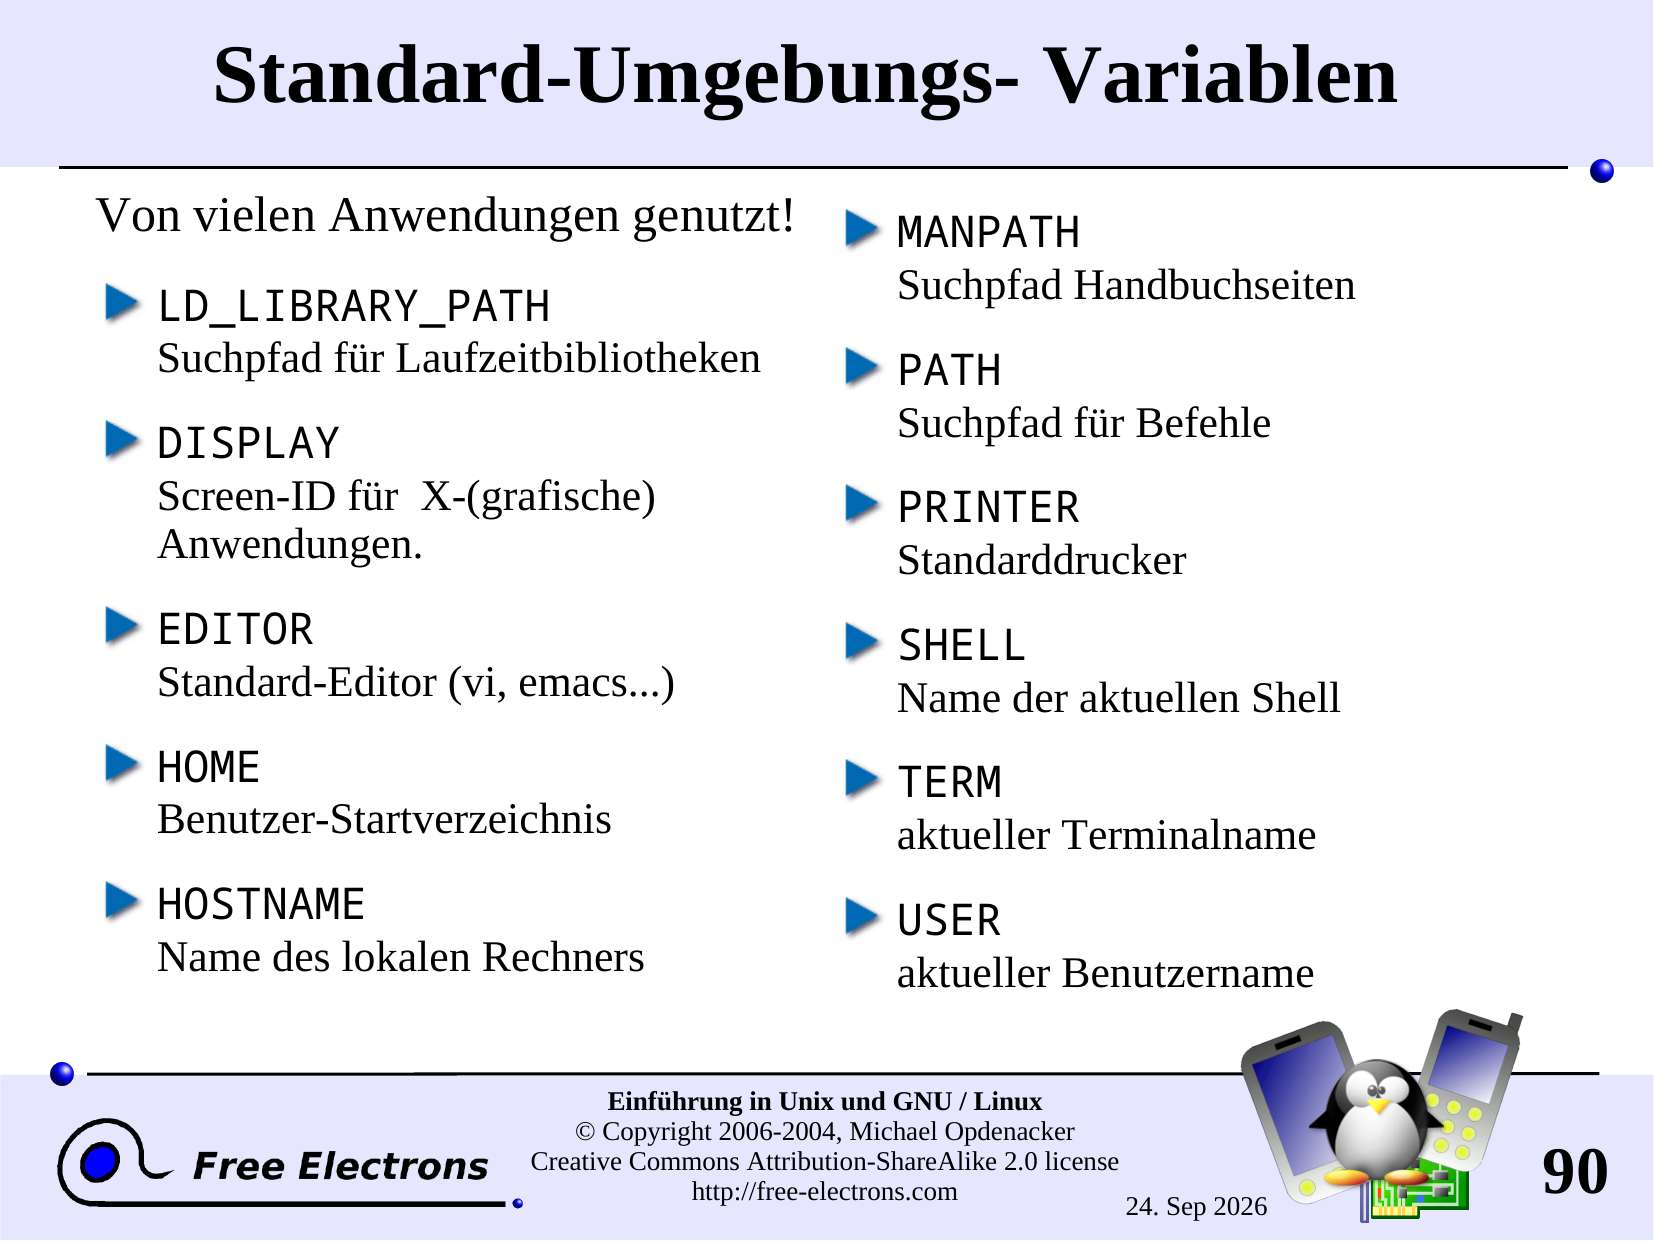

# Standard-Umgebungs- Variablen
Von vielen Anwendungen genutzt!
MANPATH
Suchpfad Handbuchseiten
PATH
Suchpfad für Befehle
PRINTER
Standarddrucker
SHELL
Name der aktuellen Shell
TERM
aktueller Terminalname
USER
aktueller Benutzername
LD_LIBRARY_PATH
Suchpfad für Laufzeitbibliotheken
DISPLAY
Screen-ID für X-(grafische) Anwendungen.
EDITOR
Standard-Editor (vi, emacs...)
HOME
Benutzer-Startverzeichnis
HOSTNAME
Name des lokalen Rechners